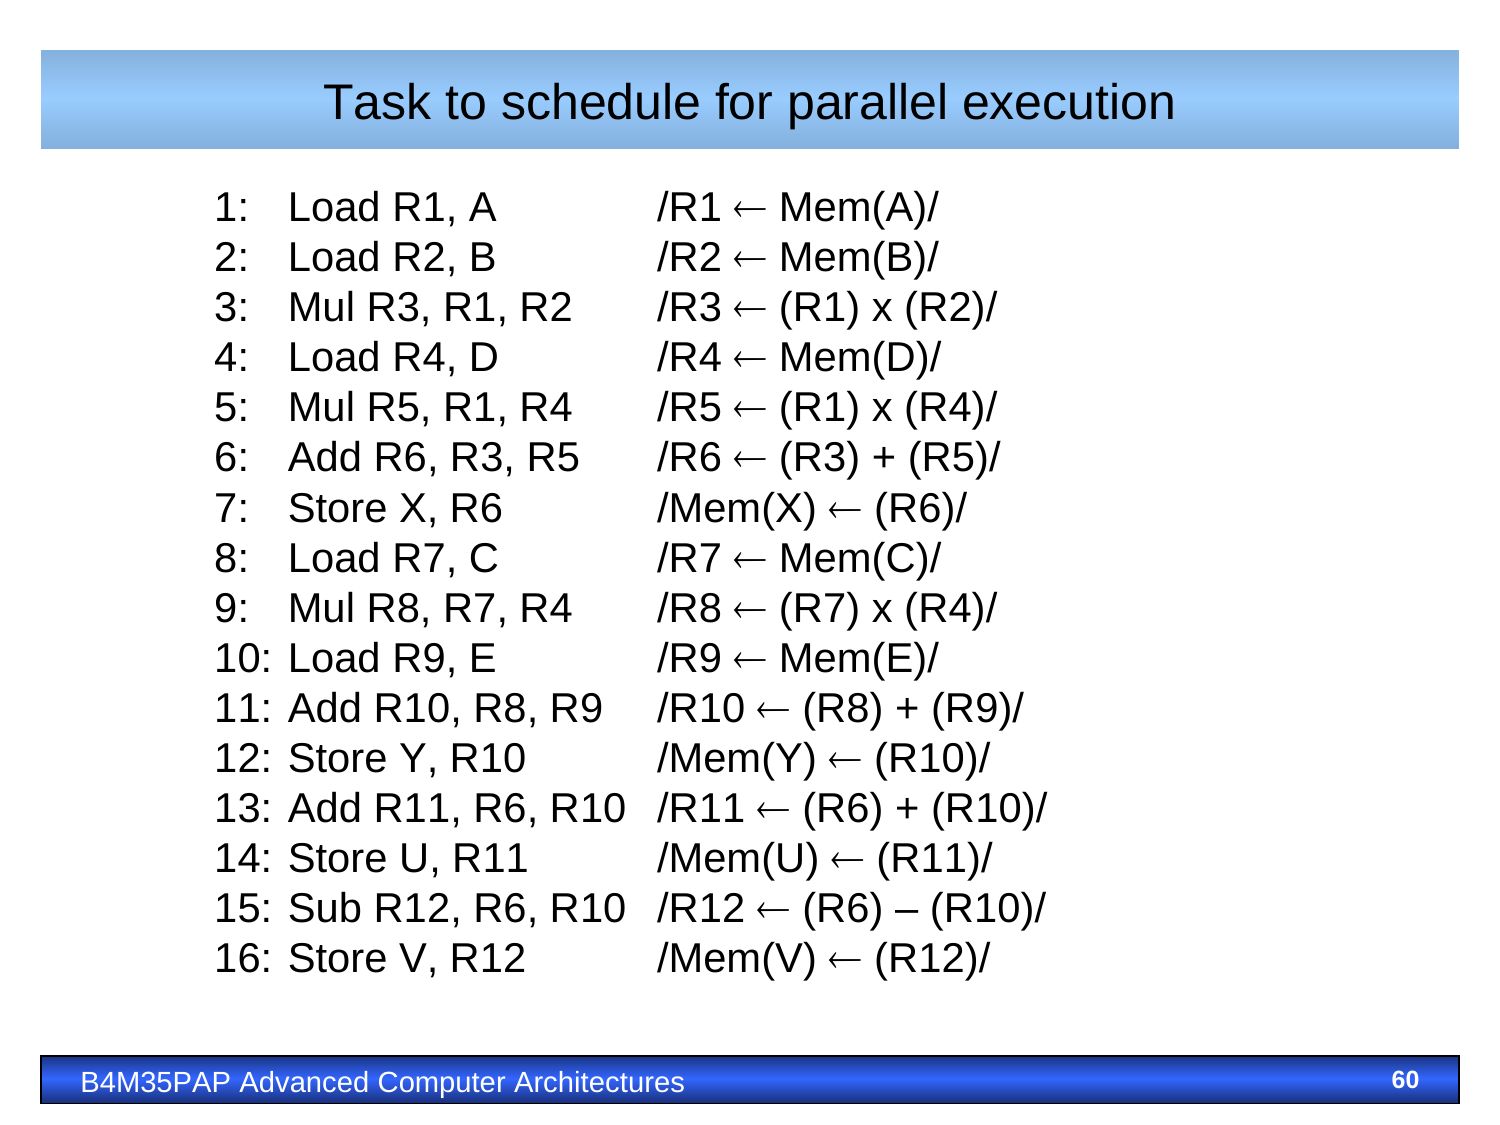

# Task to schedule for parallel execution
1:	Load R1, A			/R1  Mem(A)/
2:	Load R2, B			/R2  Mem(B)/
3:	Mul R3, R1, R2		/R3  (R1) x (R2)/
4:	Load R4, D			/R4  Mem(D)/
5:	Mul R5, R1, R4		/R5  (R1) x (R4)/
6:	Add R6, R3, R5		/R6  (R3) + (R5)/
7:	Store X, R6			/Mem(X)  (R6)/
8:	Load R7, C			/R7  Mem(C)/
9:	Mul R8, R7, R4		/R8  (R7) x (R4)/
10:	Load R9, E			/R9  Mem(E)/
11:	Add R10, R8, R9	/R10  (R8) + (R9)/
12:	Store Y, R10		/Mem(Y)  (R10)/
13:	Add R11, R6, R10	/R11  (R6) + (R10)/
14:	Store U, R11		/Mem(U)  (R11)/
15:	Sub R12, R6, R10	/R12  (R6) – (R10)/
16:	Store V, R12		/Mem(V)  (R12)/